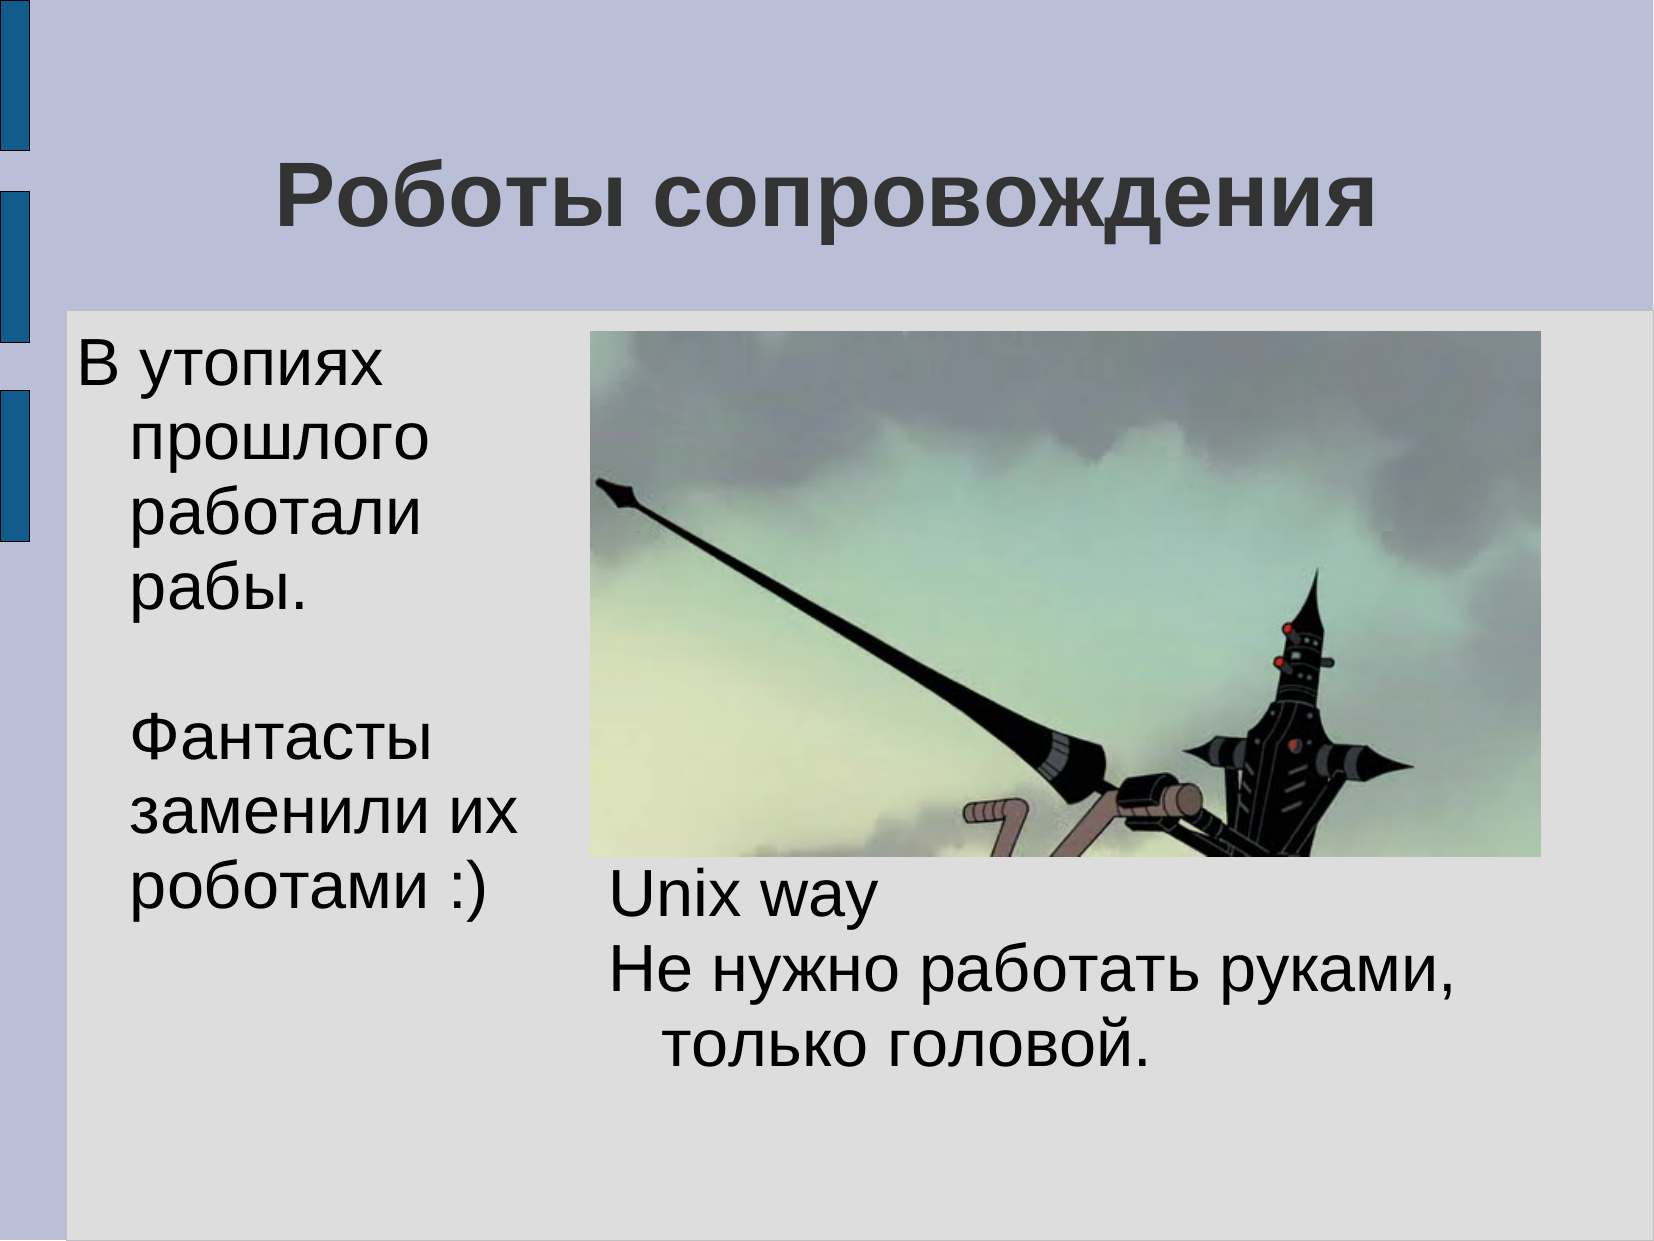

# Роботы сопровождения
В утопиях прошлого работали рабы.
Фантасты заменили их роботами :)
Unix way
Не нужно работать руками, только головой.